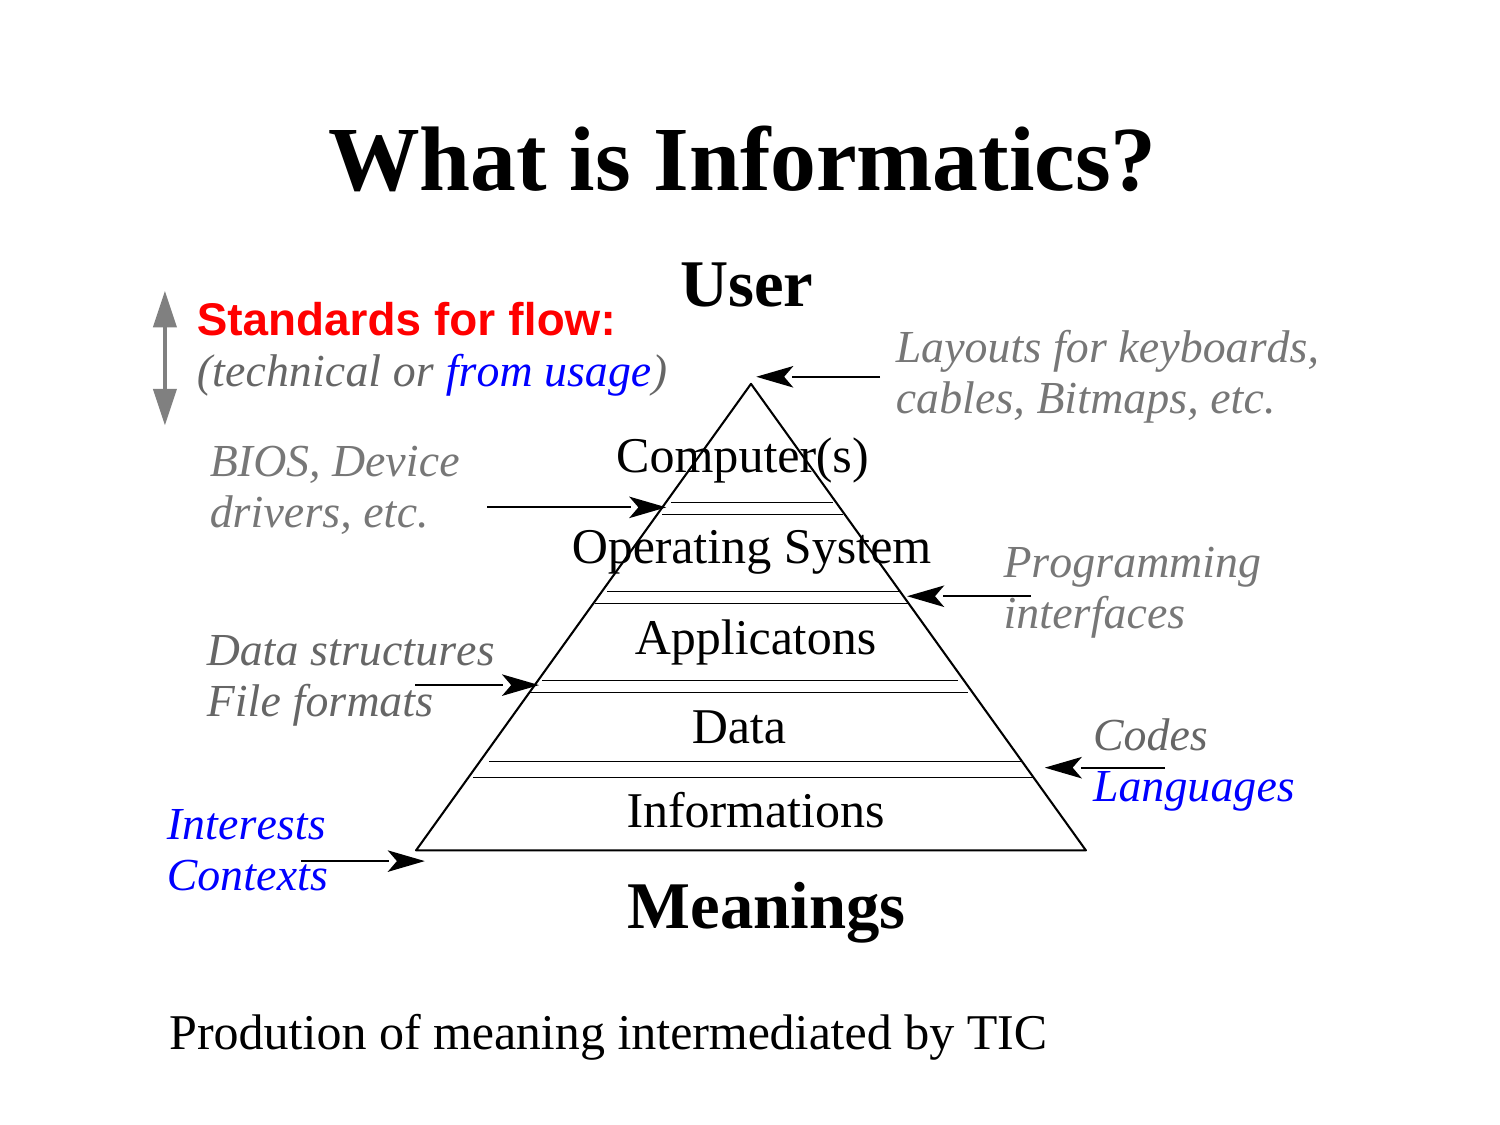

# What is Informatics?
User
Standards for flow:
(technical or from usage)
Layouts for keyboards,
cables, Bitmaps, etc.
Computer(s)
BIOS, Device
drivers, etc.
Operating System
Programming interfaces
Applicatons
Data structures
File formats
Data
Codes
Languages
Informations
Interests
Contexts
Meanings
Prodution of meaning intermediated by TIC